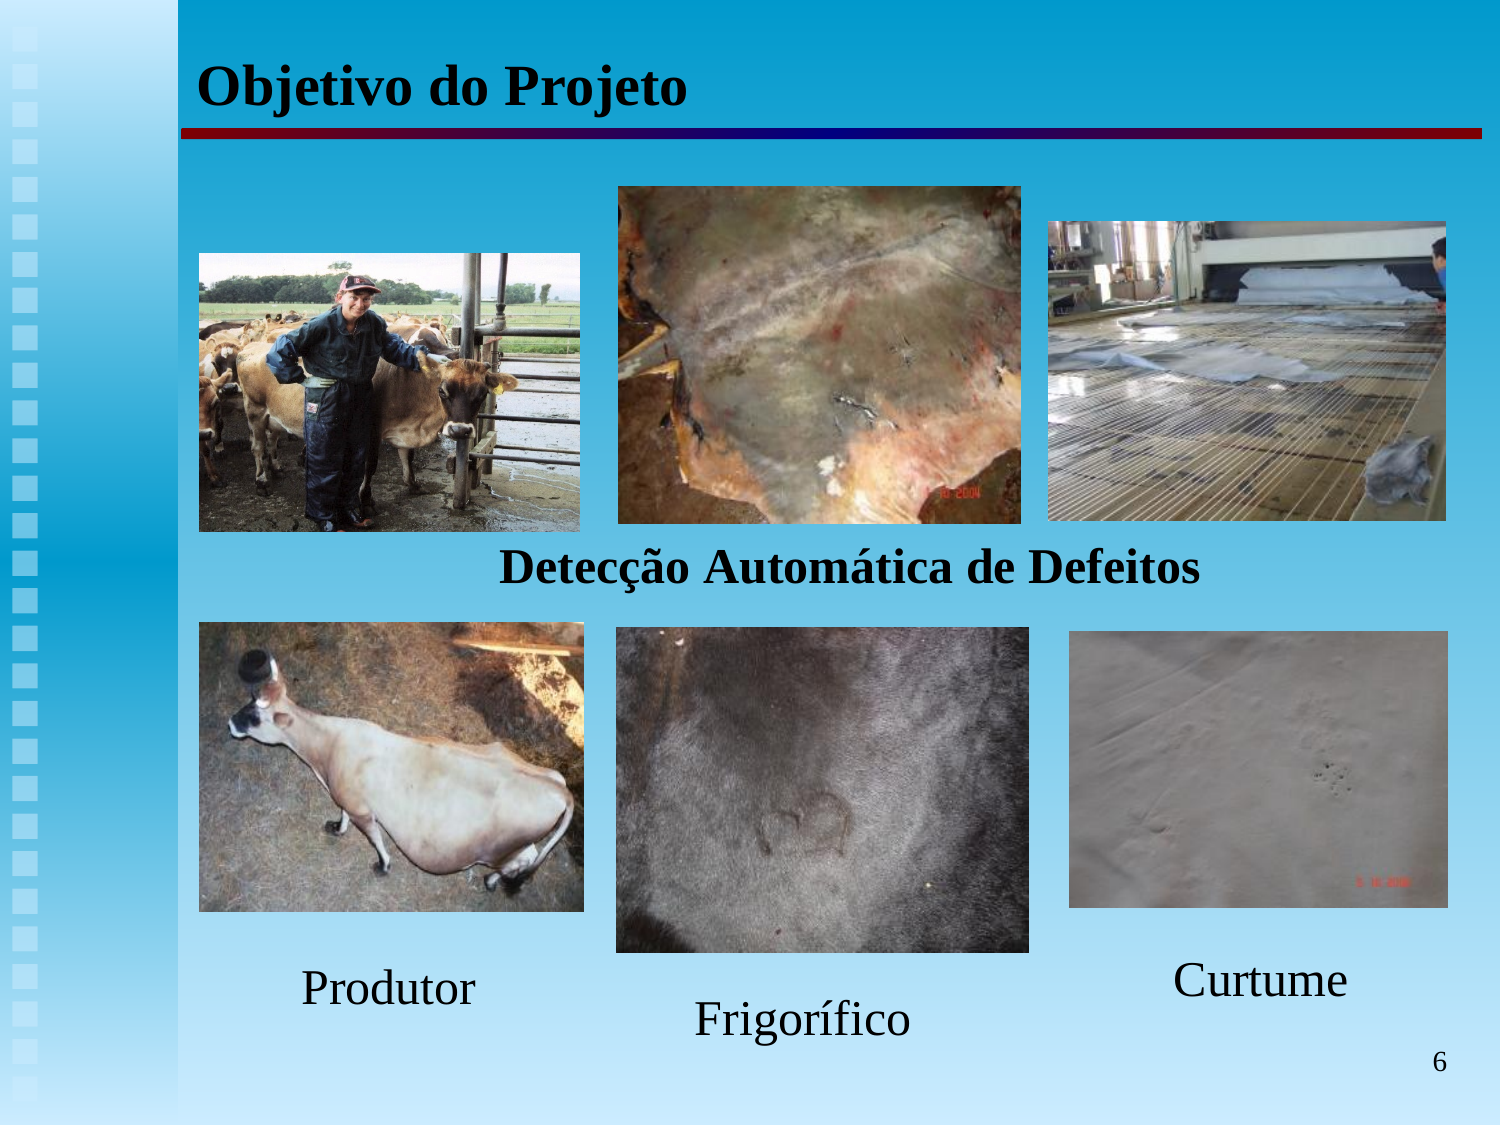

# Objetivo do Projeto
Detecção Automática de Defeitos
Curtume
Produtor
Frigorífico